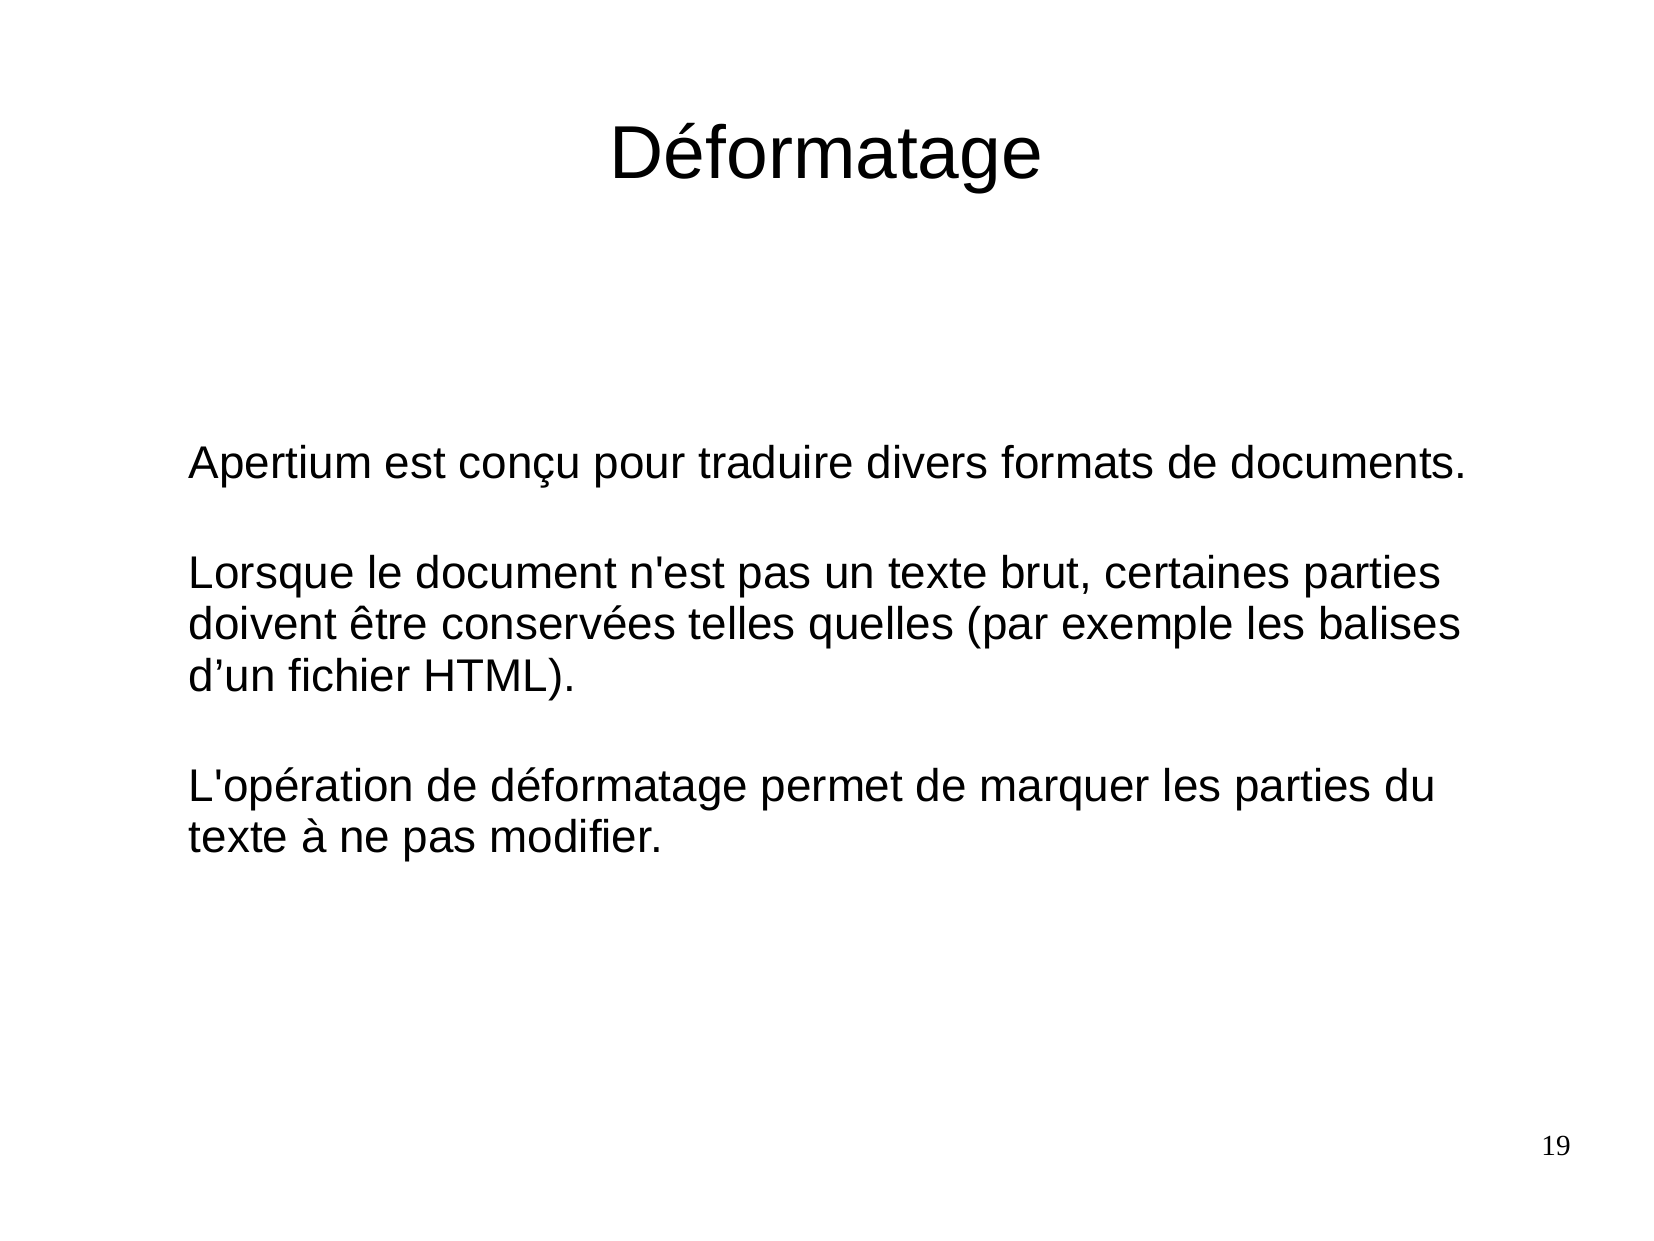

# Déformatage
Apertium est conçu pour traduire divers formats de documents.
Lorsque le document n'est pas un texte brut, certaines parties doivent être conservées telles quelles (par exemple les balises d’un fichier HTML).
L'opération de déformatage permet de marquer les parties du texte à ne pas modifier.
19